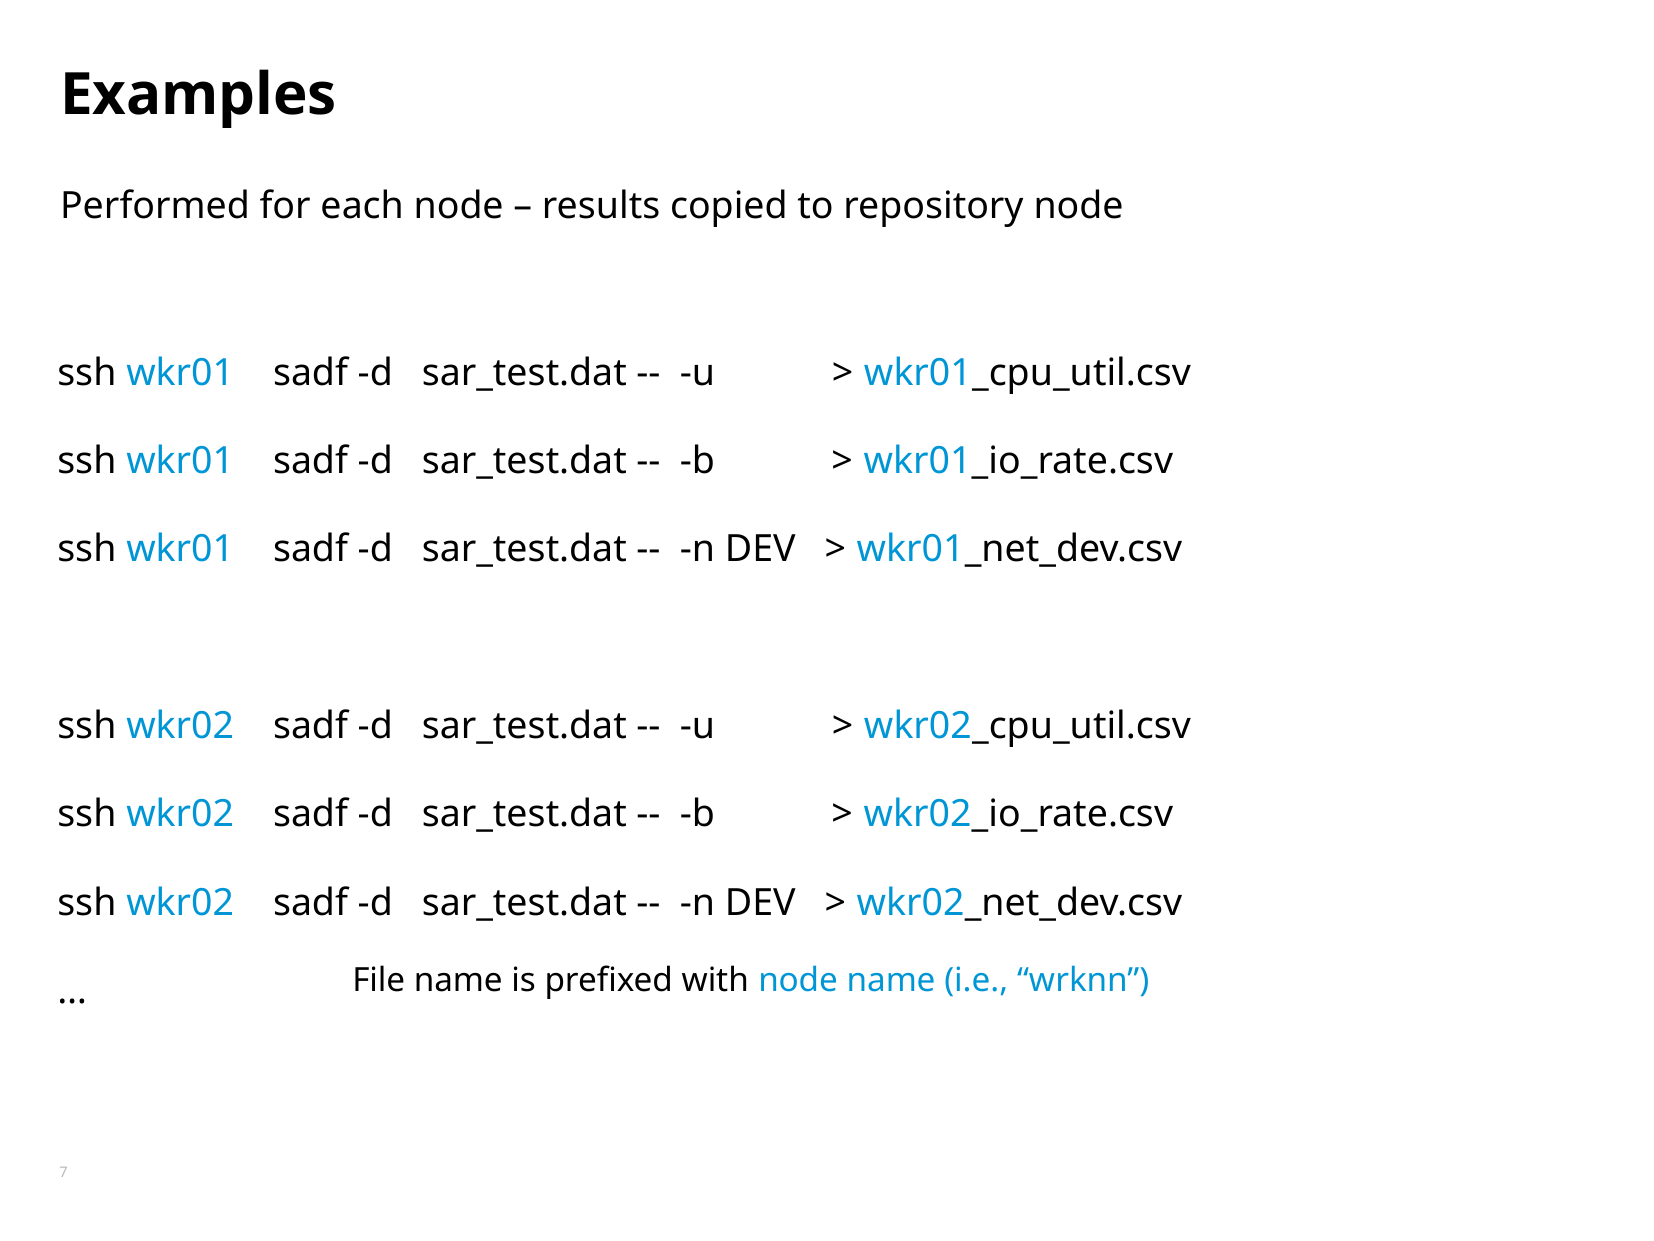

/home
/sar_repository
repos
# Examples
Performed for each node – results copied to repository node
ssh wkr01 sadf -d sar_test.dat -- -u > wkr01_cpu_util.csv
ssh wkr01 sadf -d sar_test.dat -- -b > wkr01_io_rate.csv
ssh wkr01 sadf -d sar_test.dat -- -n DEV > wkr01_net_dev.csv
ssh wkr02 sadf -d sar_test.dat -- -u > wkr02_cpu_util.csv
ssh wkr02 sadf -d sar_test.dat -- -b > wkr02_io_rate.csv
ssh wkr02 sadf -d sar_test.dat -- -n DEV > wkr02_net_dev.csv
…
File name is prefixed with node name (i.e., “wrknn”)